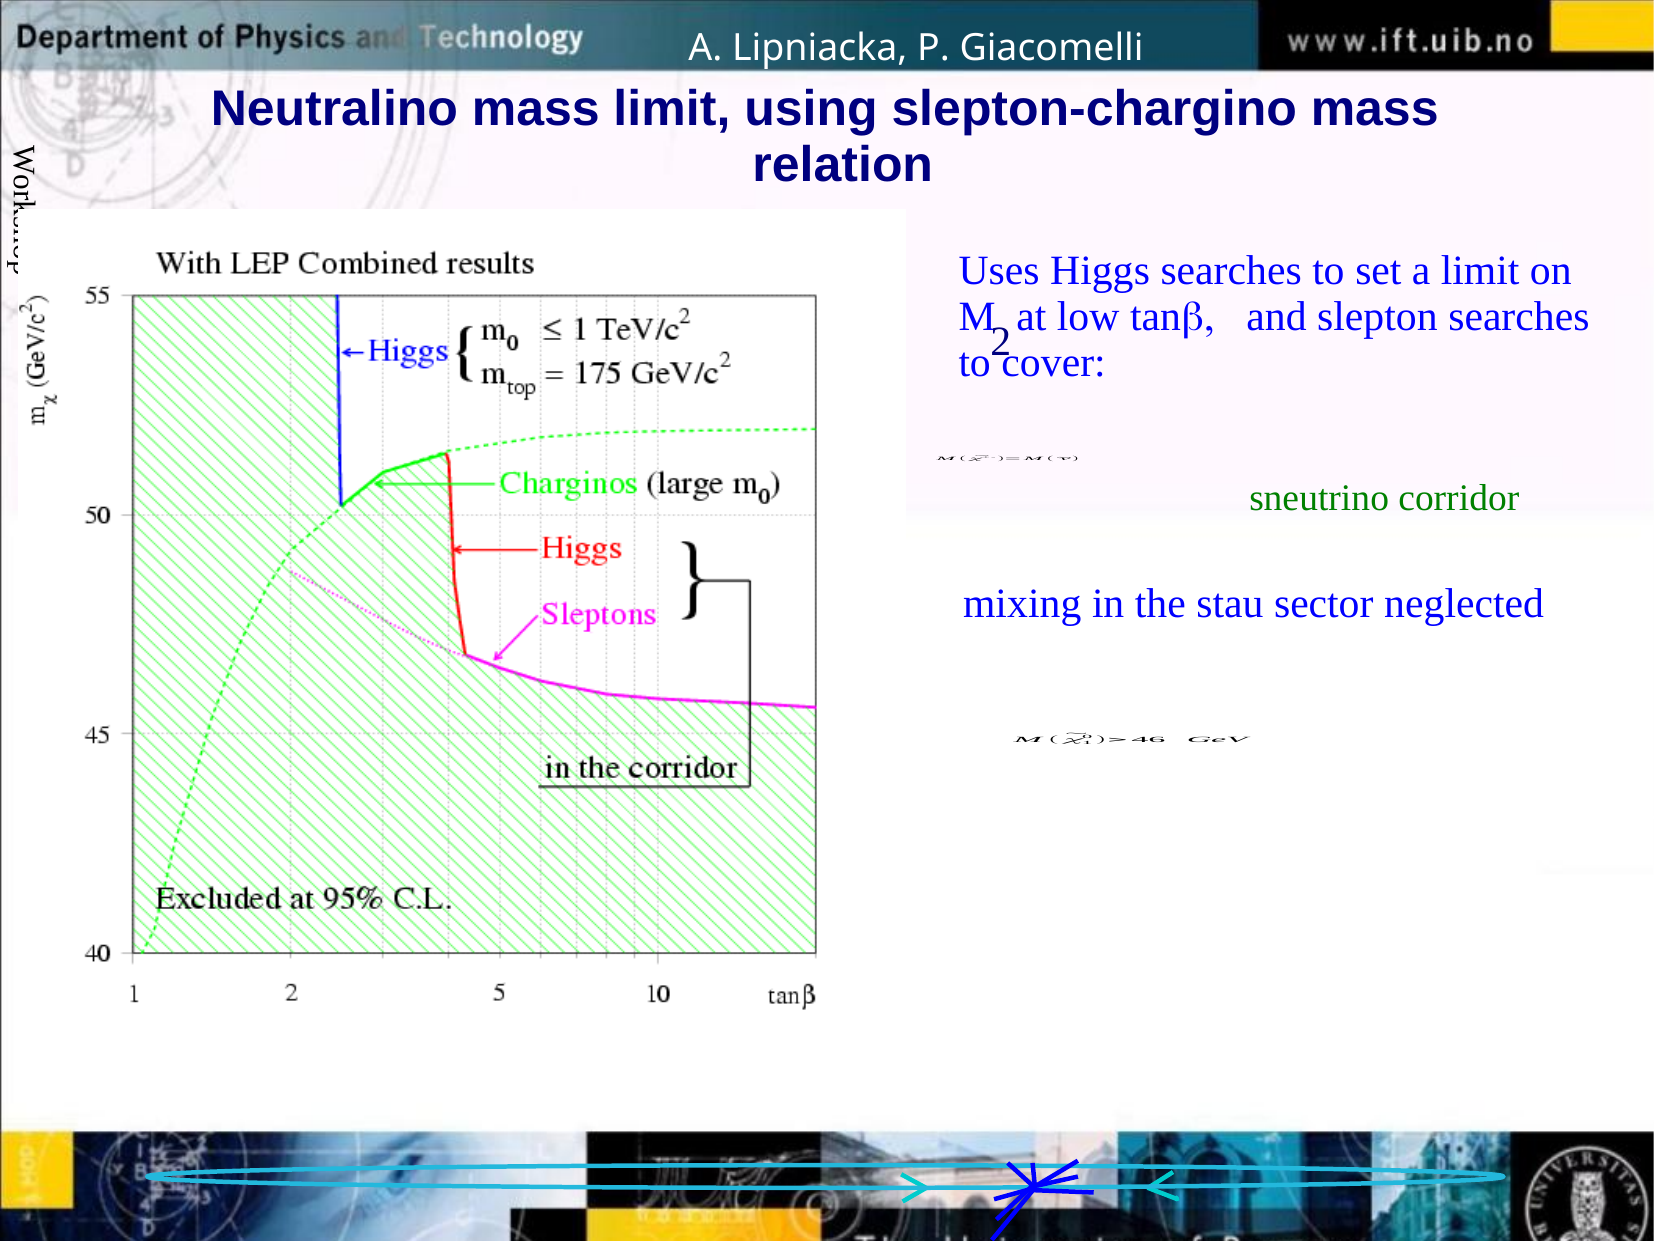

# Neutralino mass limit, using slepton-chargino mass relation
Uses Higgs searches to set a limit on
M at low tan and slepton searches
to cover:
2
sneutrino corridor
mixing in the stau sector neglected